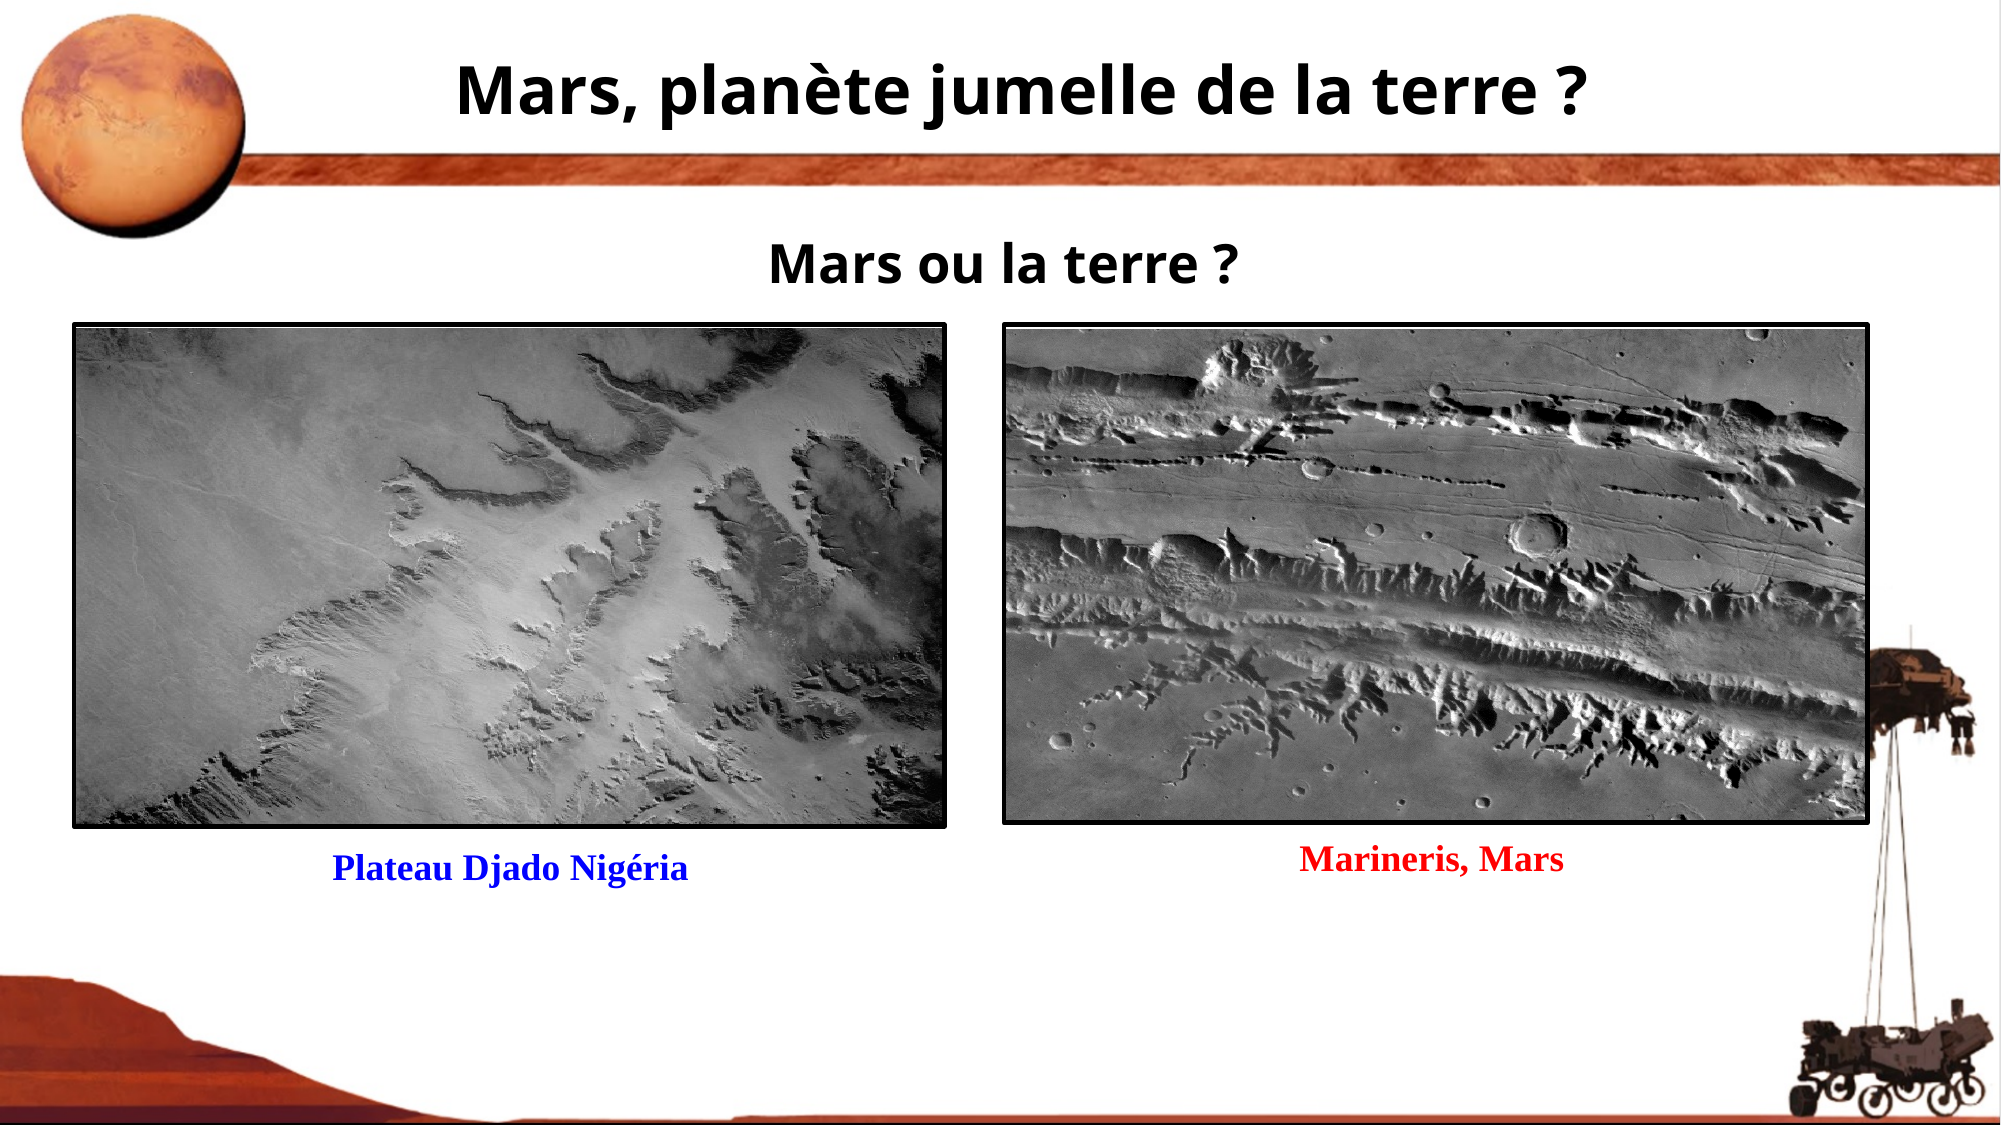

Mars, planète jumelle de la terre ?
Mars ou la terre ?
Marineris, Mars
Plateau Djado Nigéria